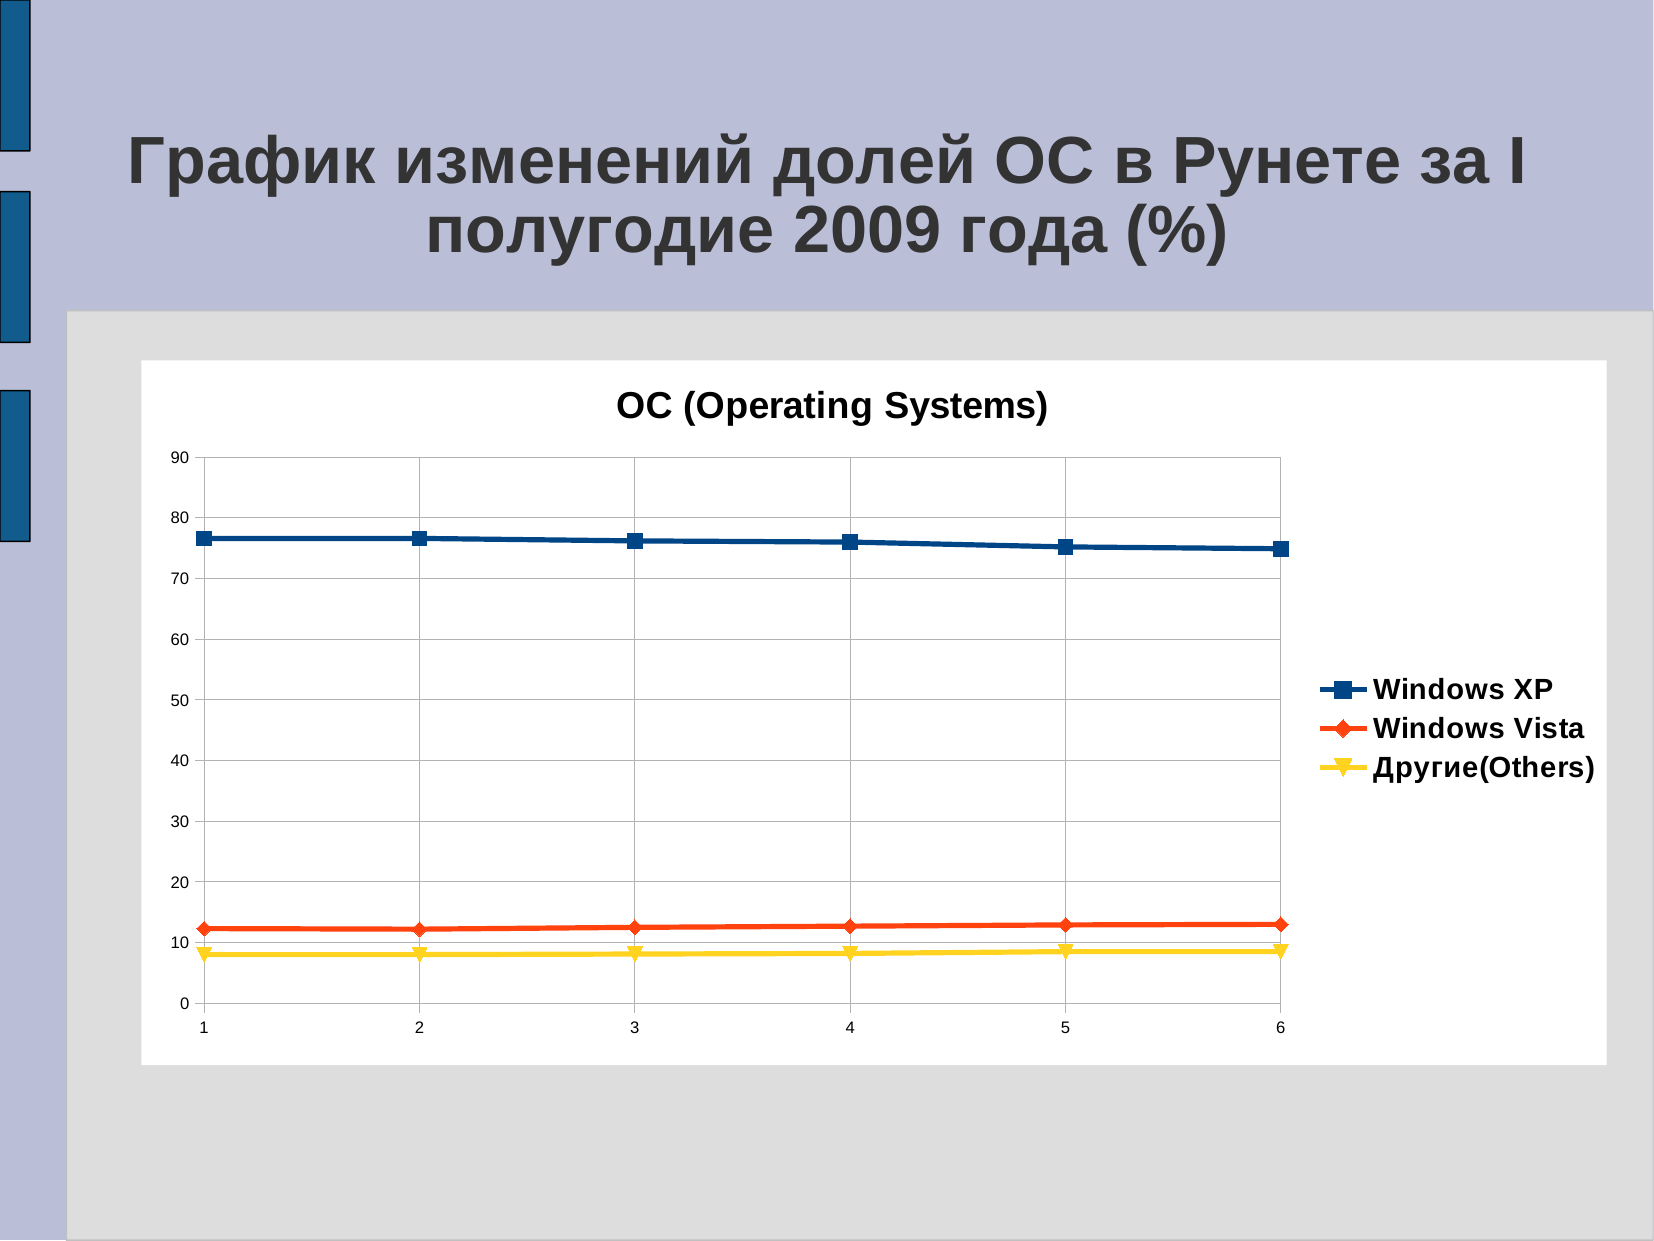

# График изменений долей ОС в Рунете за I полугодие 2009 года (%)
### Chart: ОС (Operating Systems)
| Category | Windows XP | Windows Vista | Другие(Others) |
|---|---|---|---|
| 1 | 76.6 | 12.3 | 8.0 |
| 2 | 76.6 | 12.2 | 8.0 |
| 3 | 76.2 | 12.5 | 8.1 |
| 4 | 76.0 | 12.7 | 8.2 |
| 5 | 75.2 | 12.9 | 8.5 |
| 6 | 74.9 | 13.0 | 8.5 |